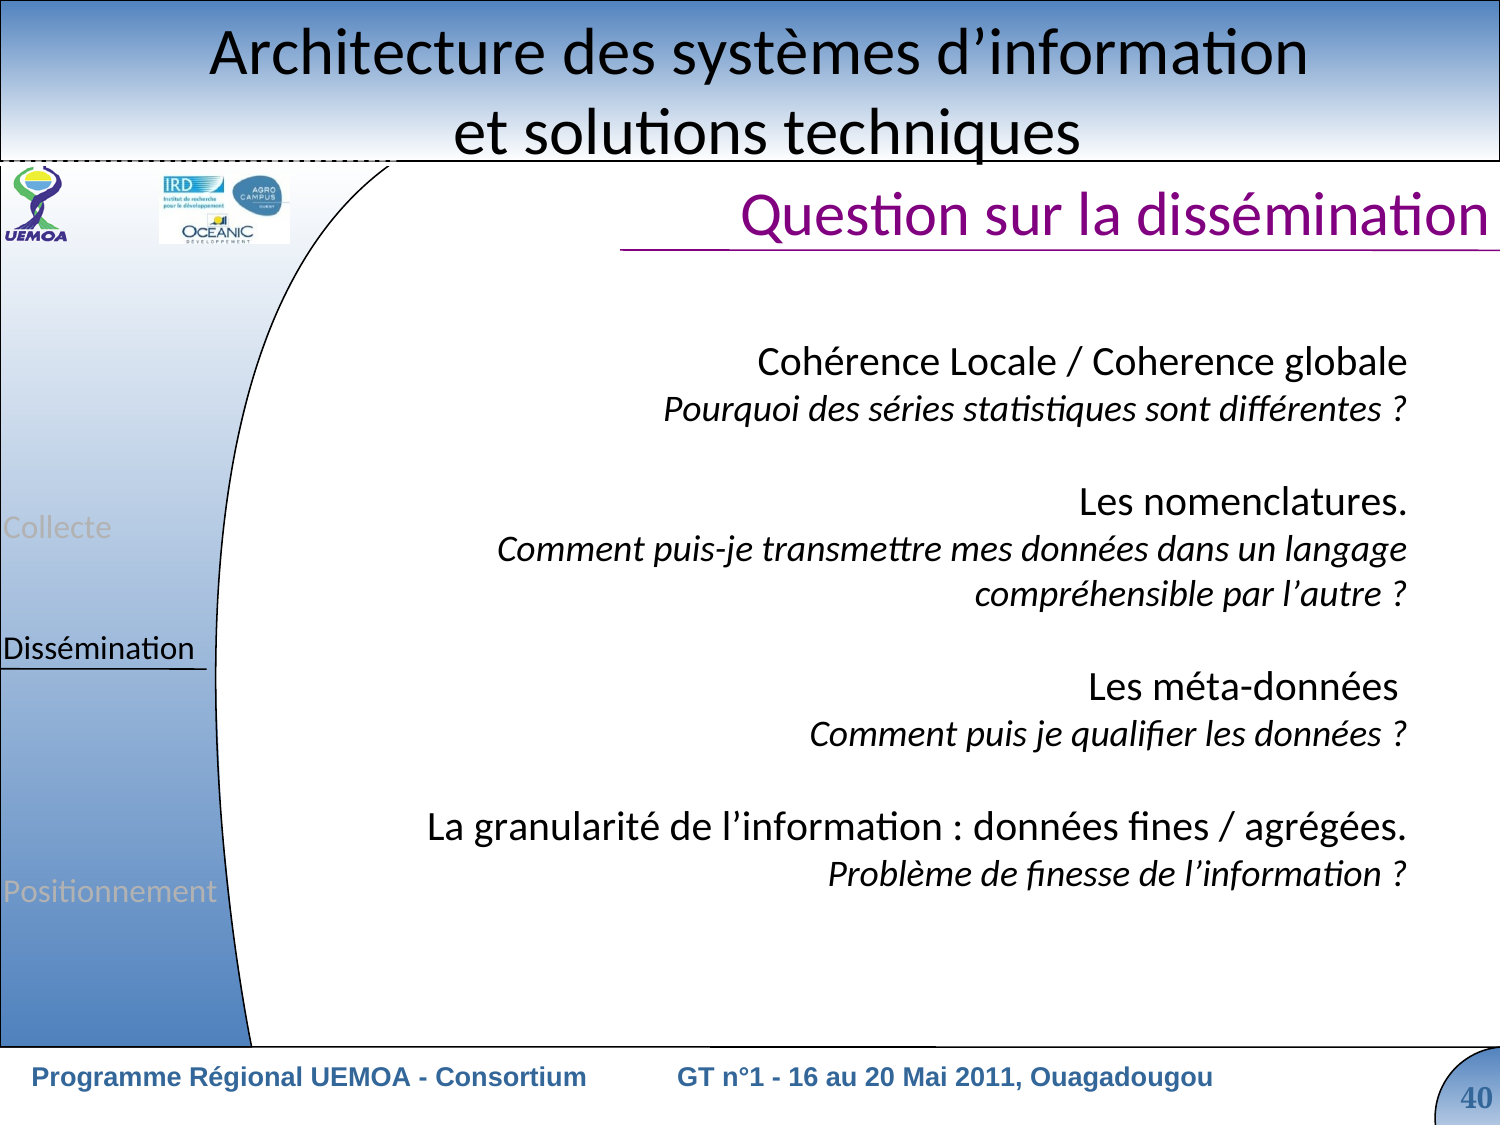

Architecture des systèmes d’information
et solutions techniques
Question sur la dissémination
Cohérence Locale / Coherence globale
	Pourquoi des séries statistiques sont différentes ?
Les nomenclatures.
	Comment puis-je transmettre mes données dans un langage compréhensible par l’autre ?
Les méta-données
	Comment puis je qualifier les données ?
La granularité de l’information : données fines / agrégées.
	Problème de finesse de l’information ?
Collecte
Dissémination
Positionnement